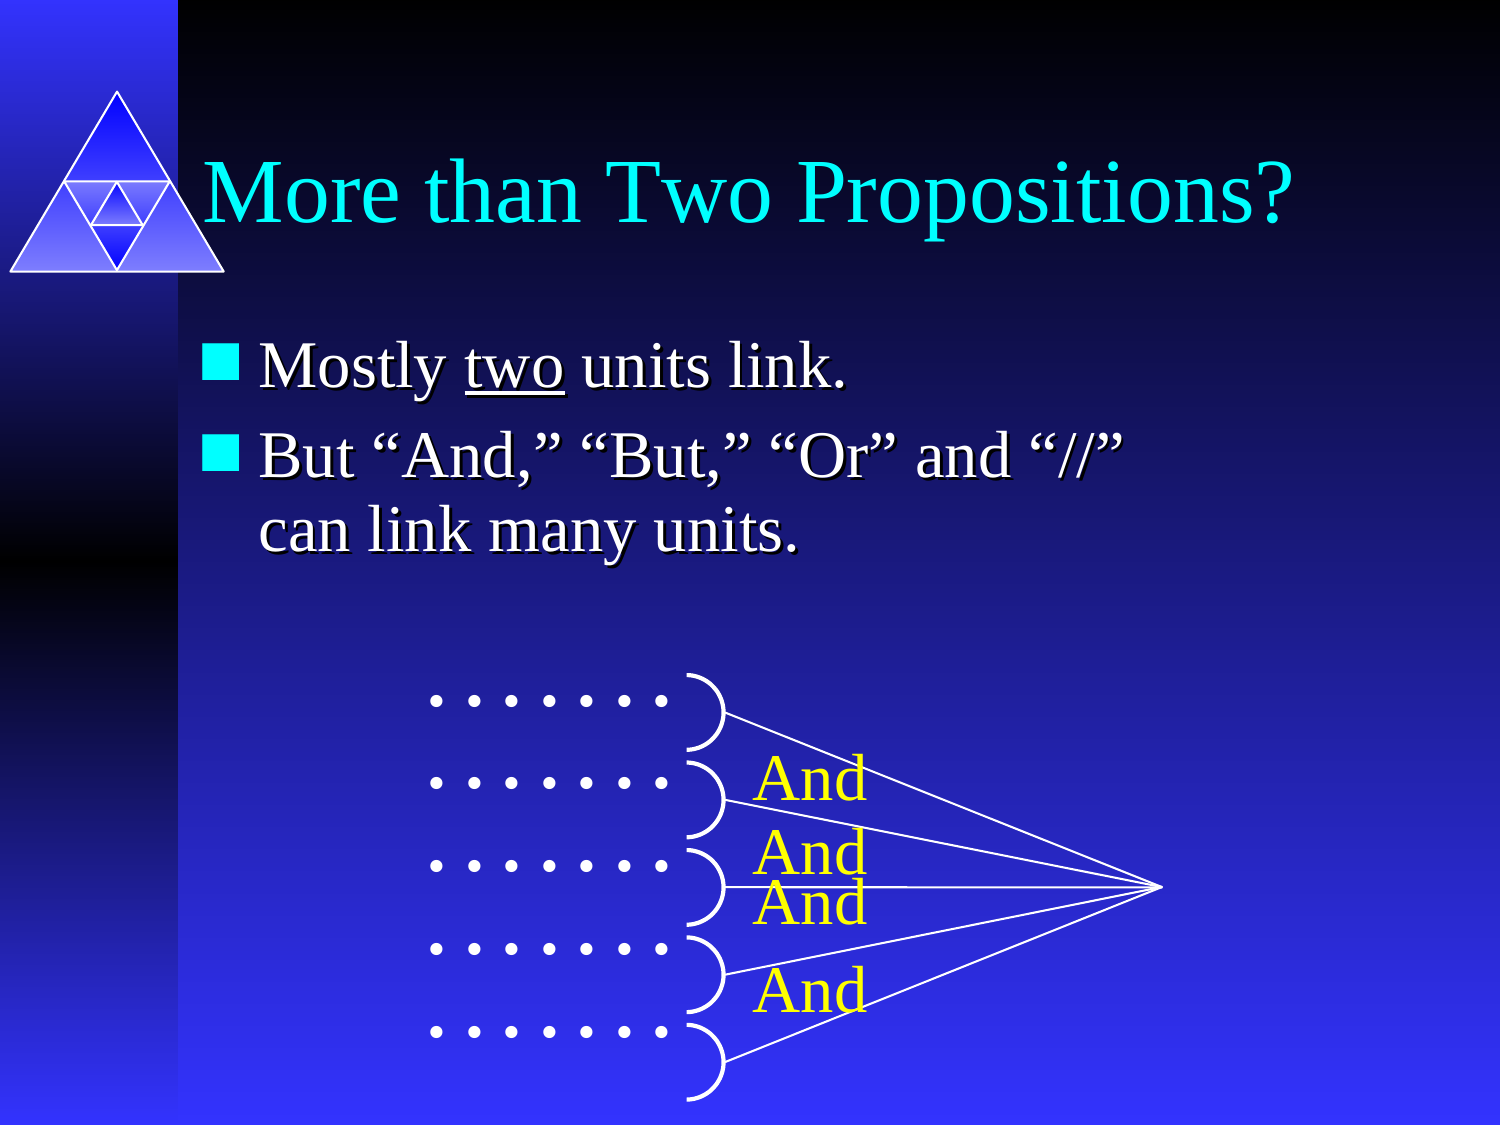

# More than Two Propositions?
Mostly two units link.
But “And,” “But,” “Or” and “//”
can link many units.
. . . . . . .
. . . . . . .
. . . . . . .
. . . . . . .
. . . . . . .
And
And
And
And